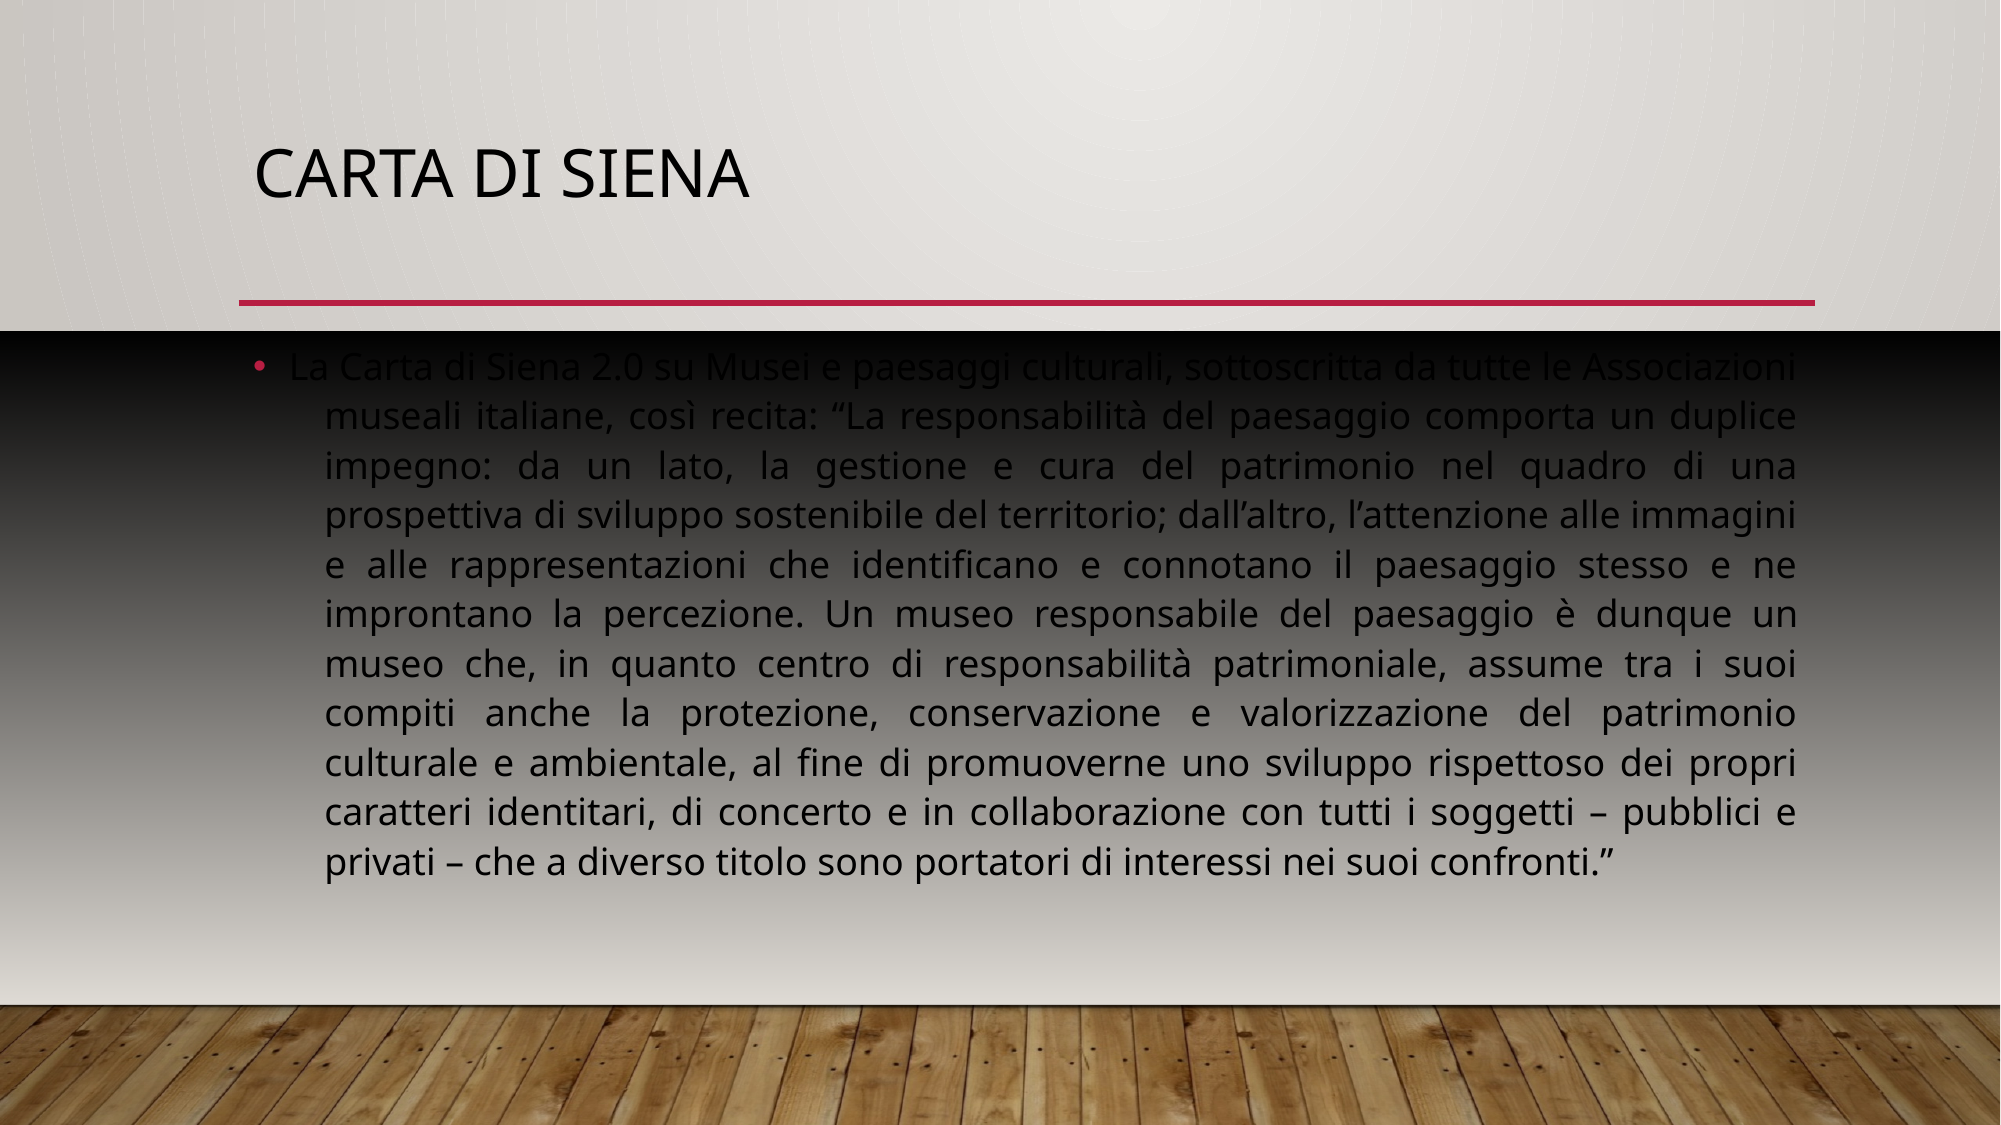

# Carta di siena
La Carta di Siena 2.0 su Musei e paesaggi culturali, sottoscritta da tutte le Associazioni museali italiane, così recita: “La responsabilità del paesaggio comporta un duplice impegno: da un lato, la gestione e cura del patrimonio nel quadro di una prospettiva di sviluppo sostenibile del territorio; dall’altro, l’attenzione alle immagini e alle rappresentazioni che identificano e connotano il paesaggio stesso e ne improntano la percezione. Un museo responsabile del paesaggio è dunque un museo che, in quanto centro di responsabilità patrimoniale, assume tra i suoi compiti anche la protezione, conservazione e valorizzazione del patrimonio culturale e ambientale, al fine di promuoverne uno sviluppo rispettoso dei propri caratteri identitari, di concerto e in collaborazione con tutti i soggetti – pubblici e privati – che a diverso titolo sono portatori di interessi nei suoi confronti.”